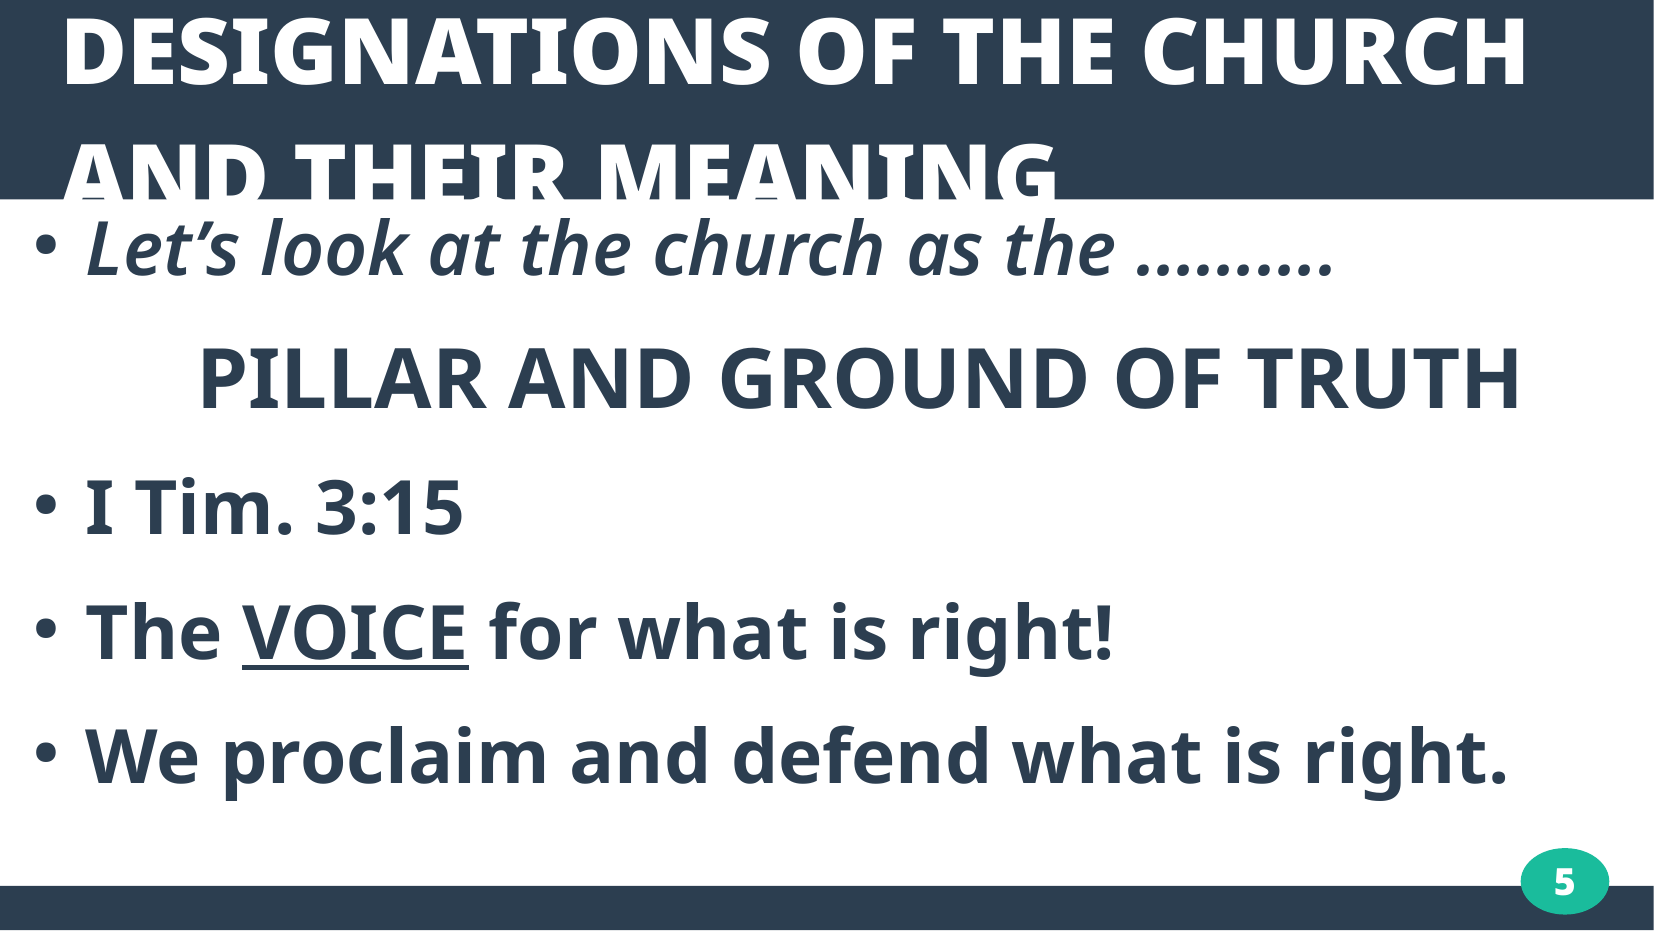

# DESIGNATIONS OF THE CHURCH AND THEIR MEANING
Let’s look at the church as the ……….
PILLAR AND GROUND OF TRUTH
I Tim. 3:15
The VOICE for what is right!
We proclaim and defend what is right.
5